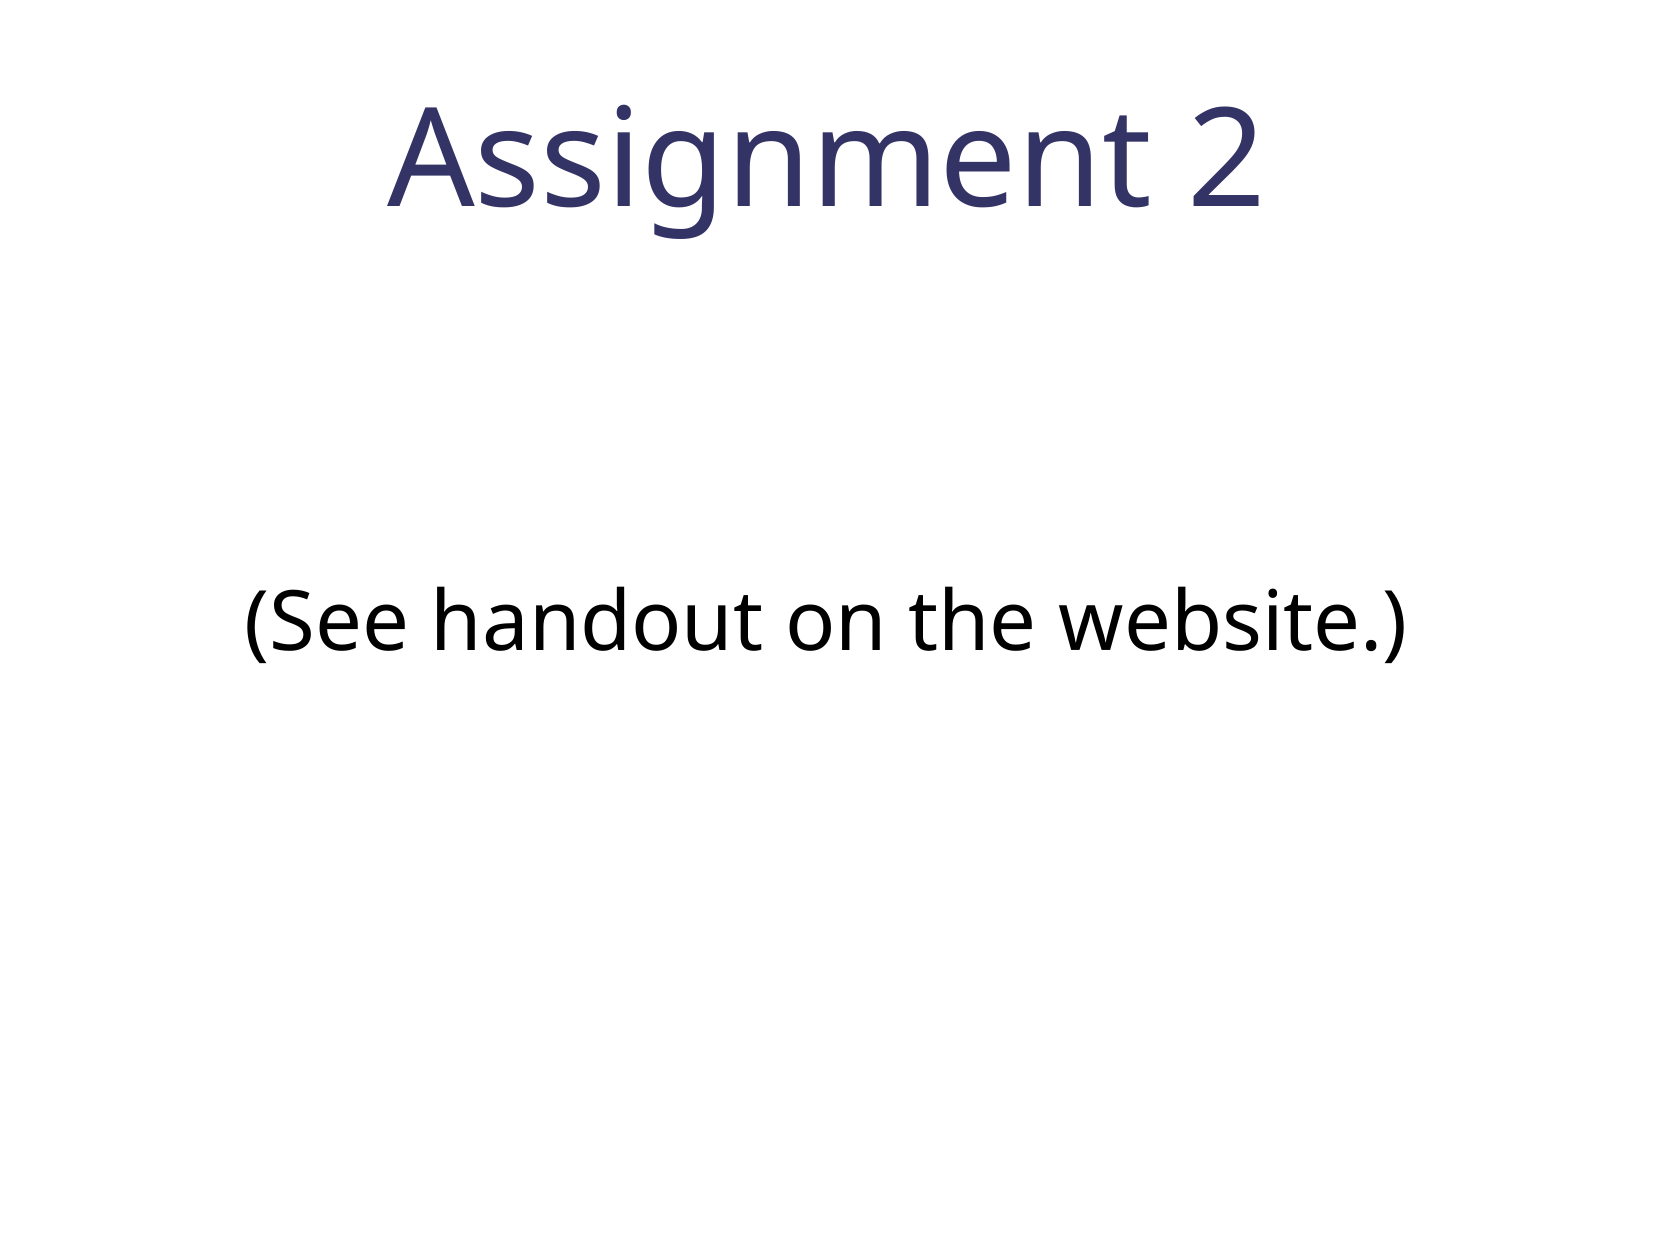

# Assignment 2
(See handout on the website.)